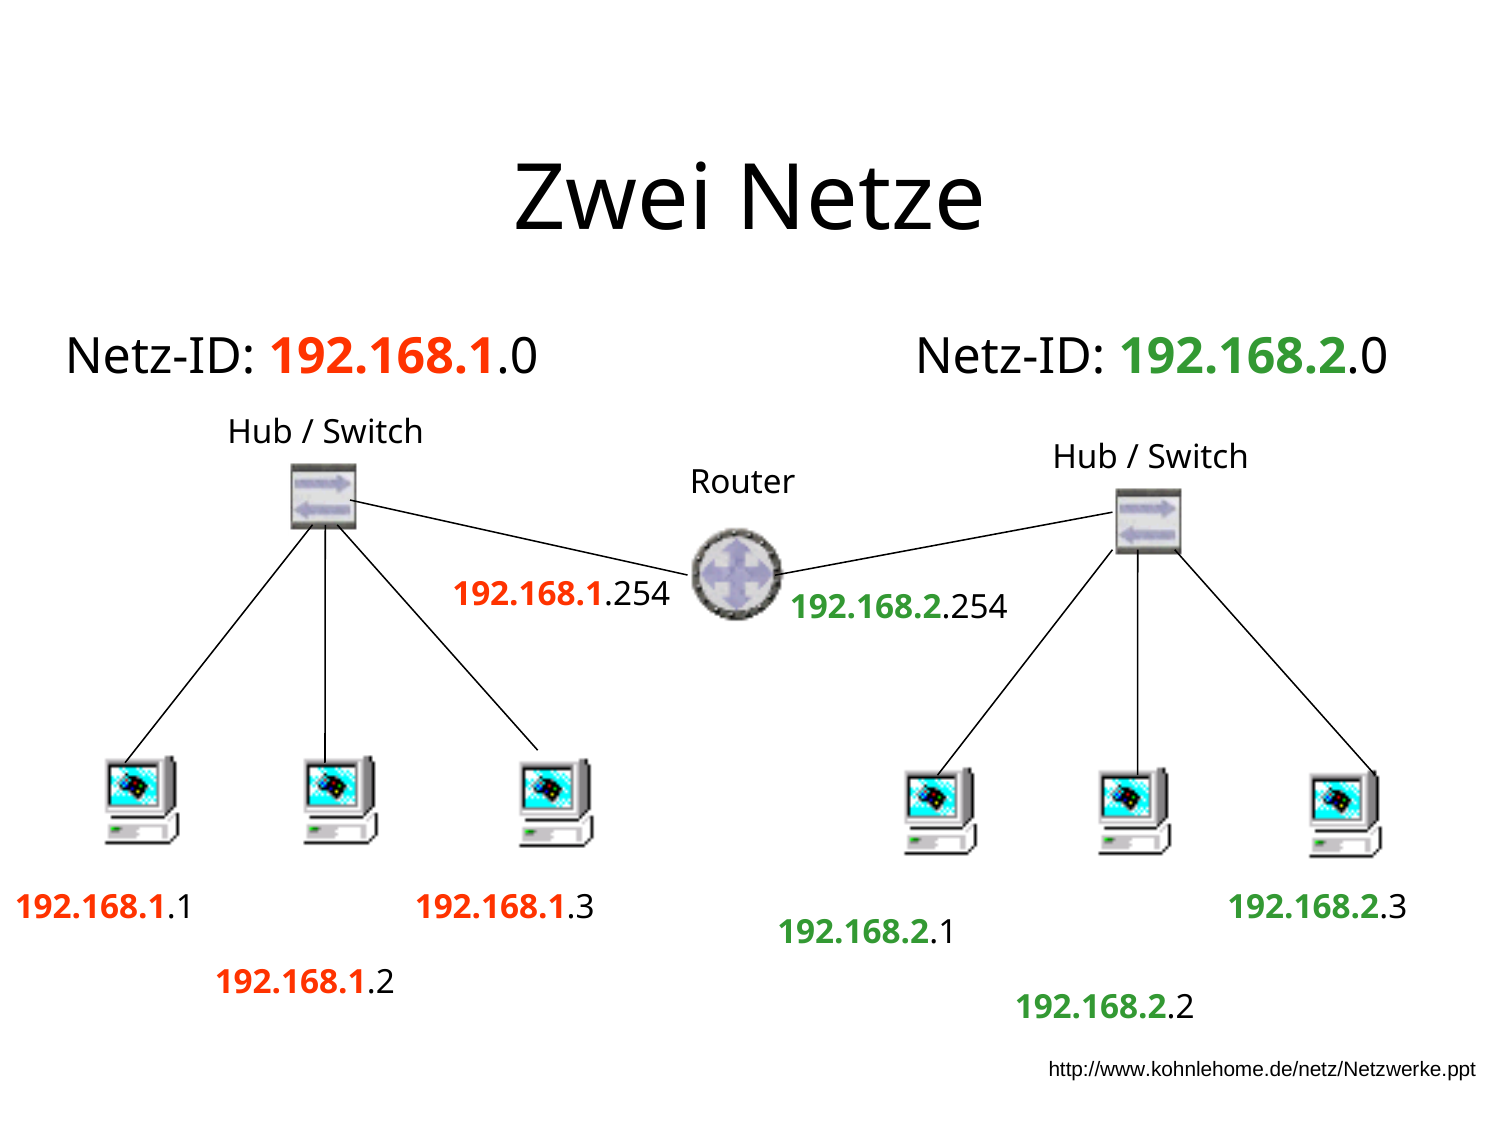

# Zwei Netze
Netz-ID: 192.168.1.0
Netz-ID: 192.168.2.0
Hub / Switch
192.168.1.1
192.168.1.3
192.168.1.2
Hub / Switch
192.168.2.3
192.168.2.1
192.168.2.2
Router
192.168.1.254
192.168.2.254
http://www.kohnlehome.de/netz/Netzwerke.ppt